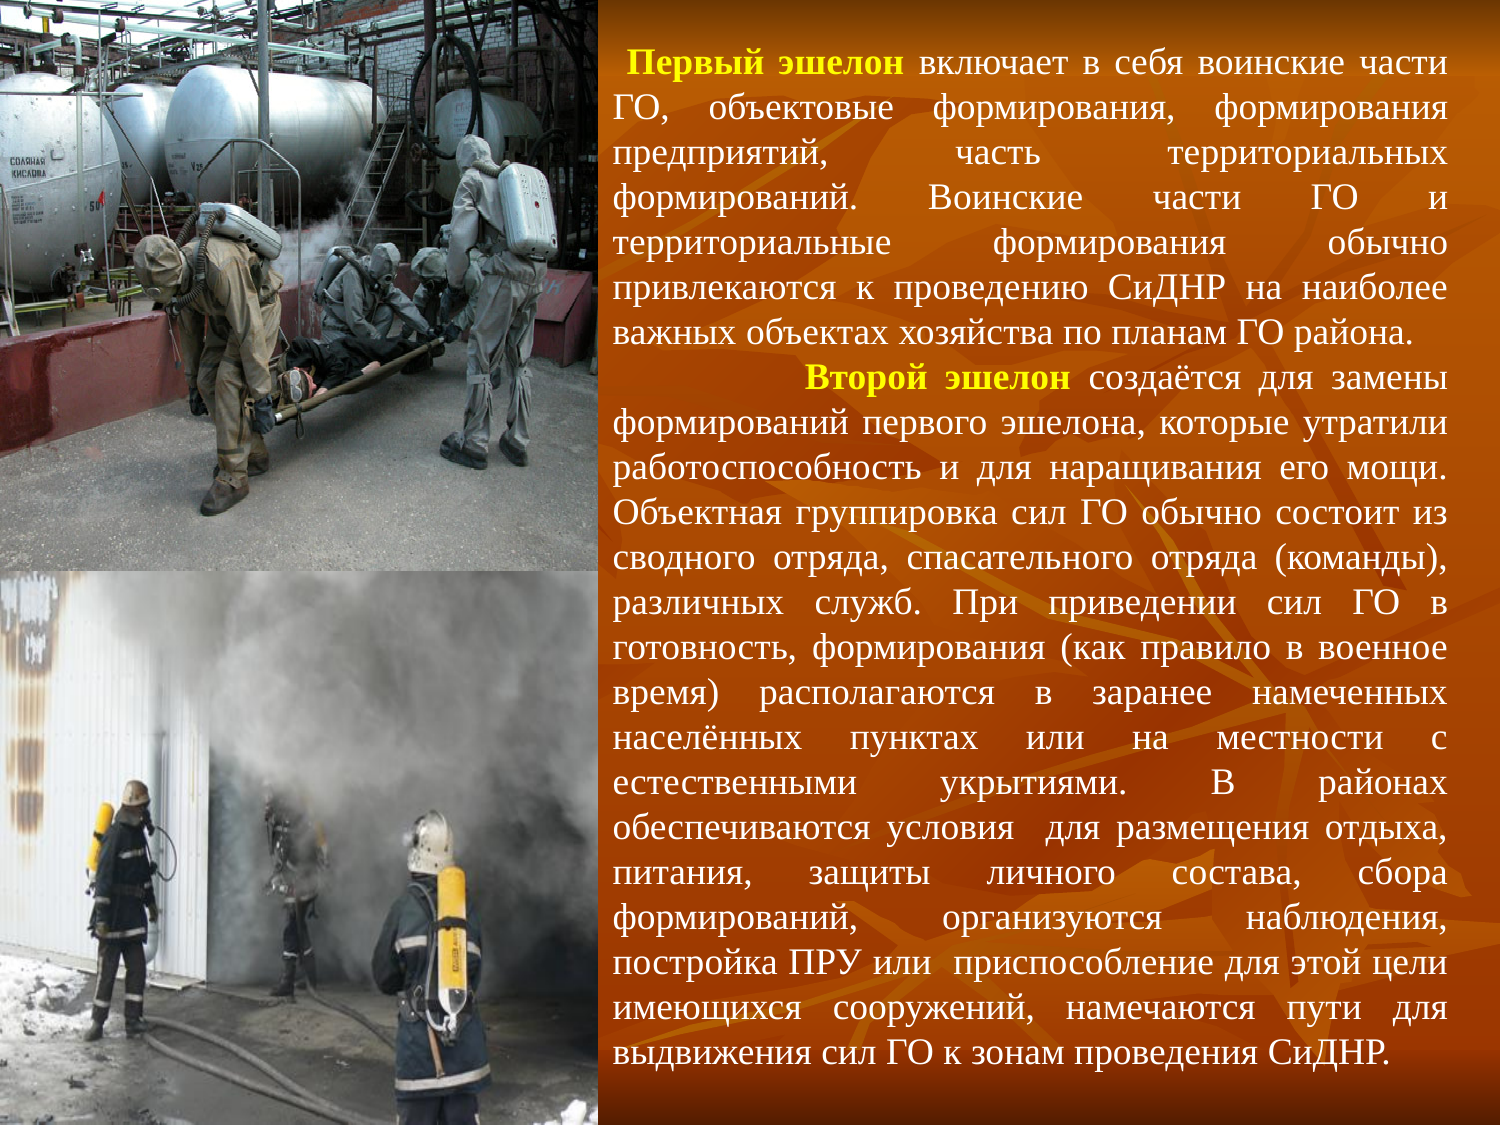

Первый эшелон включает в себя воинские части ГО, объектовые формирования, формирования предприятий, часть территориальных формирований. Воинские части ГО и территориальные формирования обычно привлекаются к проведению СиДНР на наиболее важных объектах хозяйства по планам ГО района.
 Второй эшелон создаётся для замены формирований первого эшелона, которые утратили работоспособность и для наращивания его мощи. Объектная группировка сил ГО обычно состоит из сводного отряда, спасательного отряда (команды), различных служб. При приведении сил ГО в готовность, формирования (как правило в военное время) располагаются в заранее намеченных населённых пунктах или на местности с естественными укрытиями. В районах обеспечиваются условия для размещения отдыха, питания, защиты личного состава, сбора формирований, организуются наблюдения, постройка ПРУ или приспособление для этой цели имеющихся сооружений, намечаются пути для выдвижения сил ГО к зонам проведения СиДНР.